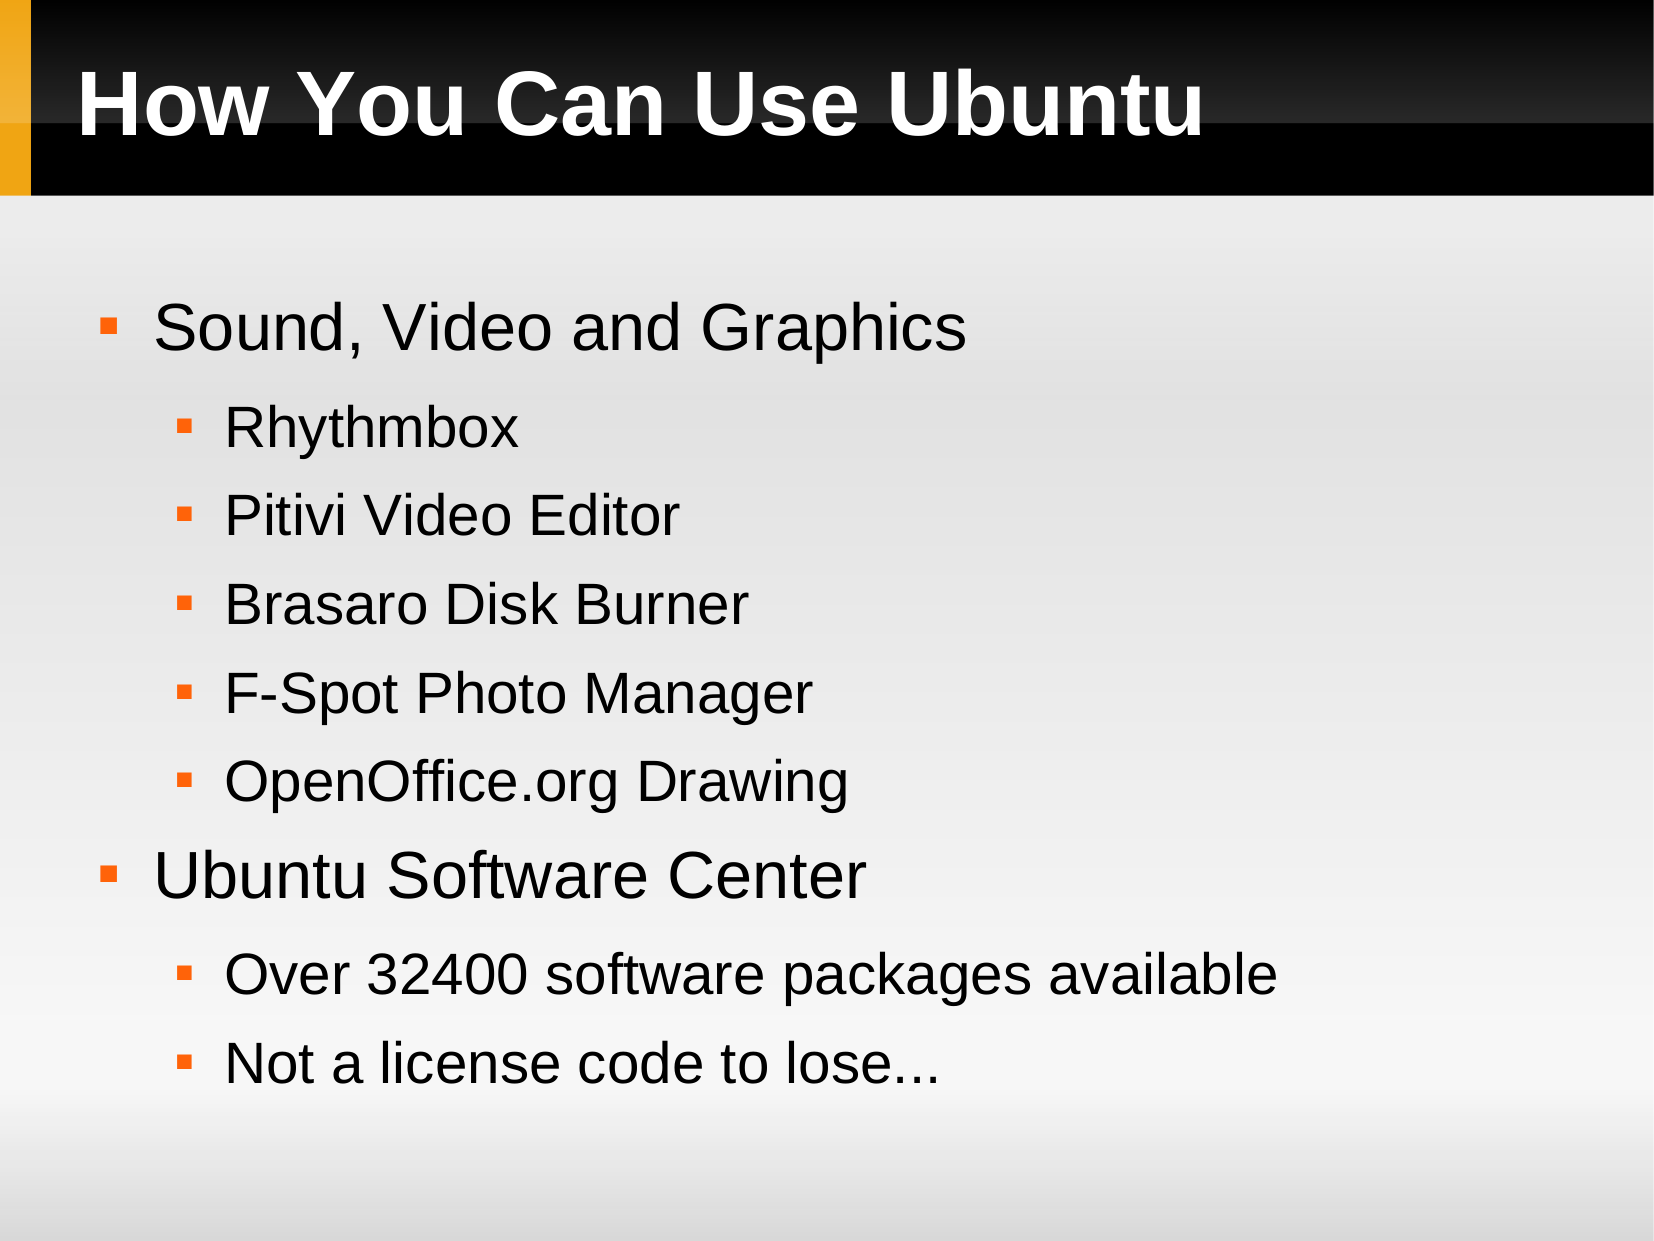

# How You Can Use Ubuntu
Sound, Video and Graphics
Rhythmbox
Pitivi Video Editor
Brasaro Disk Burner
F-Spot Photo Manager
OpenOffice.org Drawing
Ubuntu Software Center
Over 32400 software packages available
Not a license code to lose...